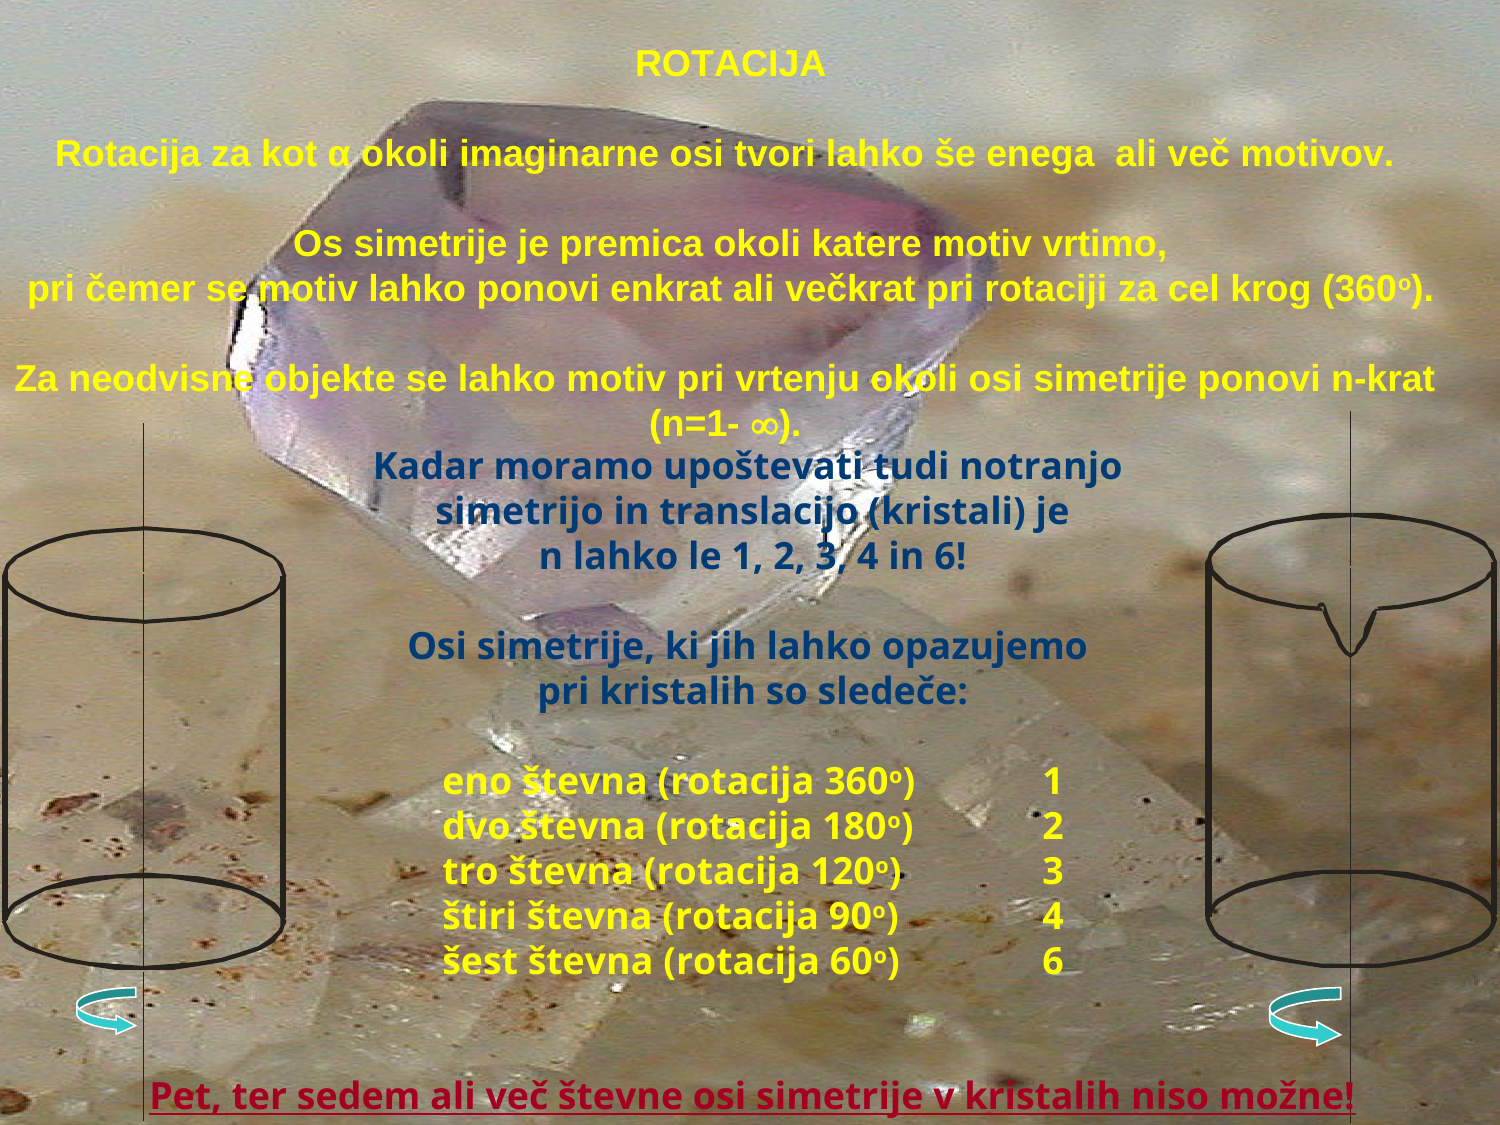

ROTACIJA
Rotacija za kot α okoli imaginarne osi tvori lahko še enega ali več motivov.
Os simetrije je premica okoli katere motiv vrtimo,
 pri čemer se motiv lahko ponovi enkrat ali večkrat pri rotaciji za cel krog (360o).
Za neodvisne objekte se lahko motiv pri vrtenju okoli osi simetrije ponovi n-krat
(n=1- ).
Kadar moramo upoštevati tudi notranjo
simetrijo in translacijo (kristali) je
n lahko le 1, 2, 3, 4 in 6!
Osi simetrije, ki jih lahko opazujemo
pri kristalih so sledeče:
eno števna (rotacija 360o)	1
dvo števna (rotacija 180o) 	2
tro števna (rotacija 120o)	3
štiri števna (rotacija 90o)	4
šest števna (rotacija 60o)	6
Pet, ter sedem ali več števne osi simetrije v kristalih niso možne!